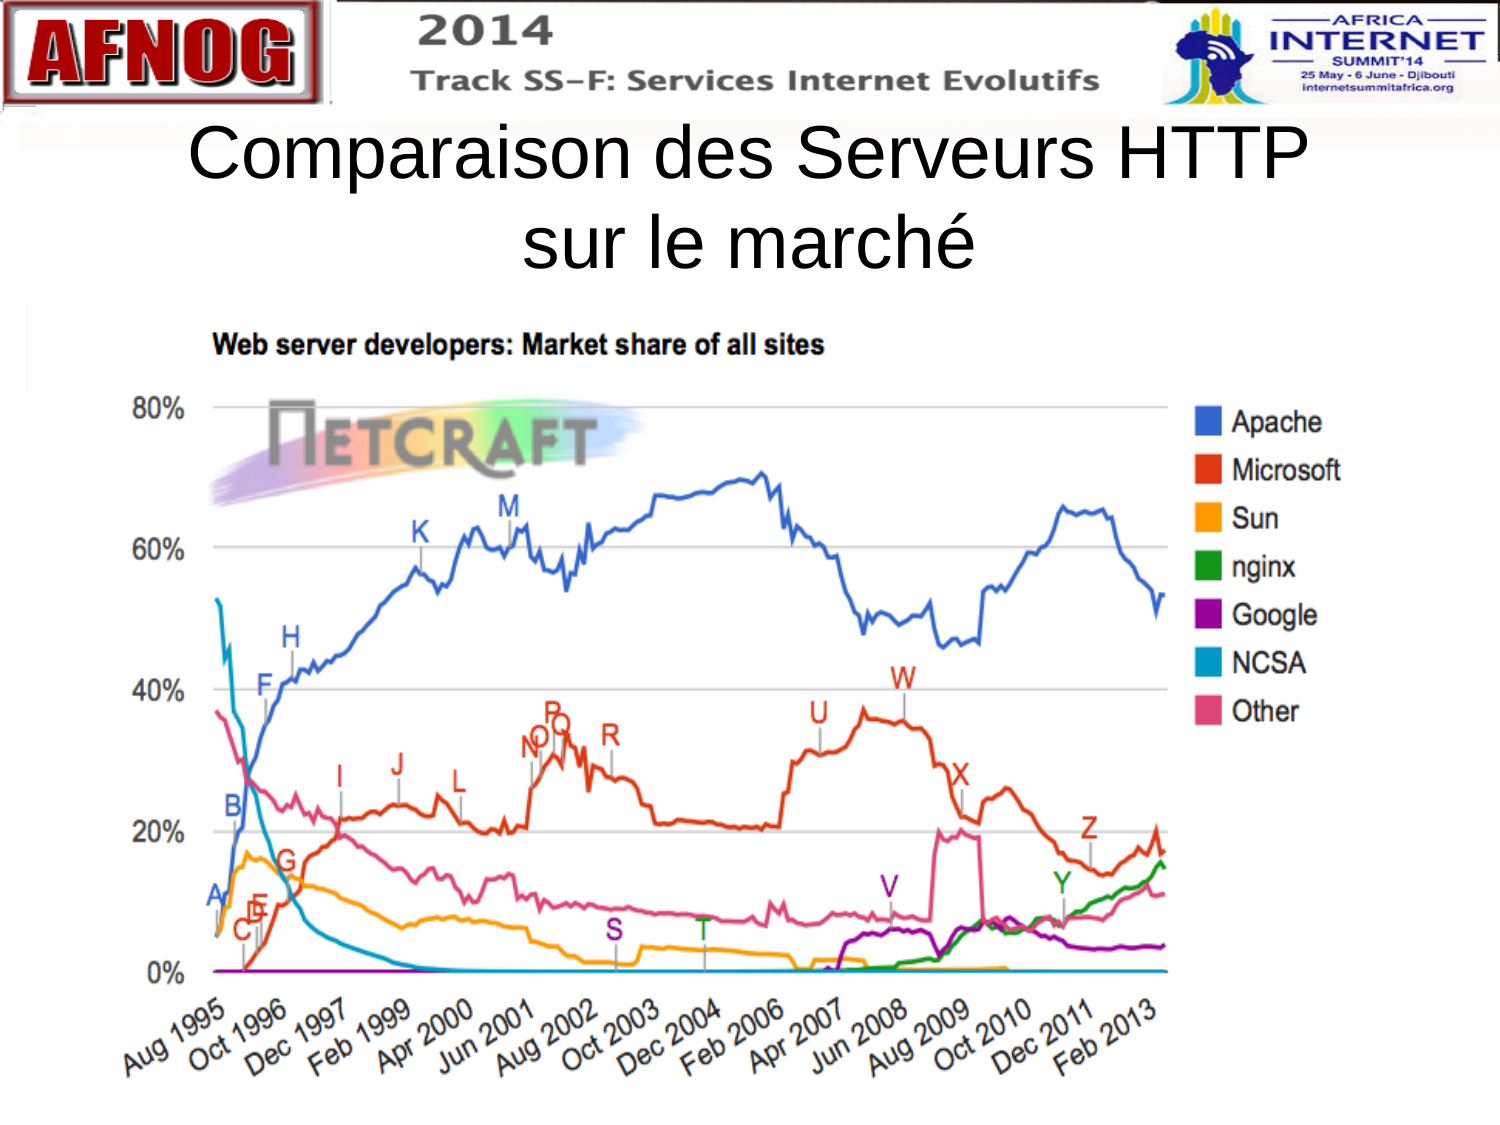

# Comparaison des Serveurs HTTP sur le marché
7